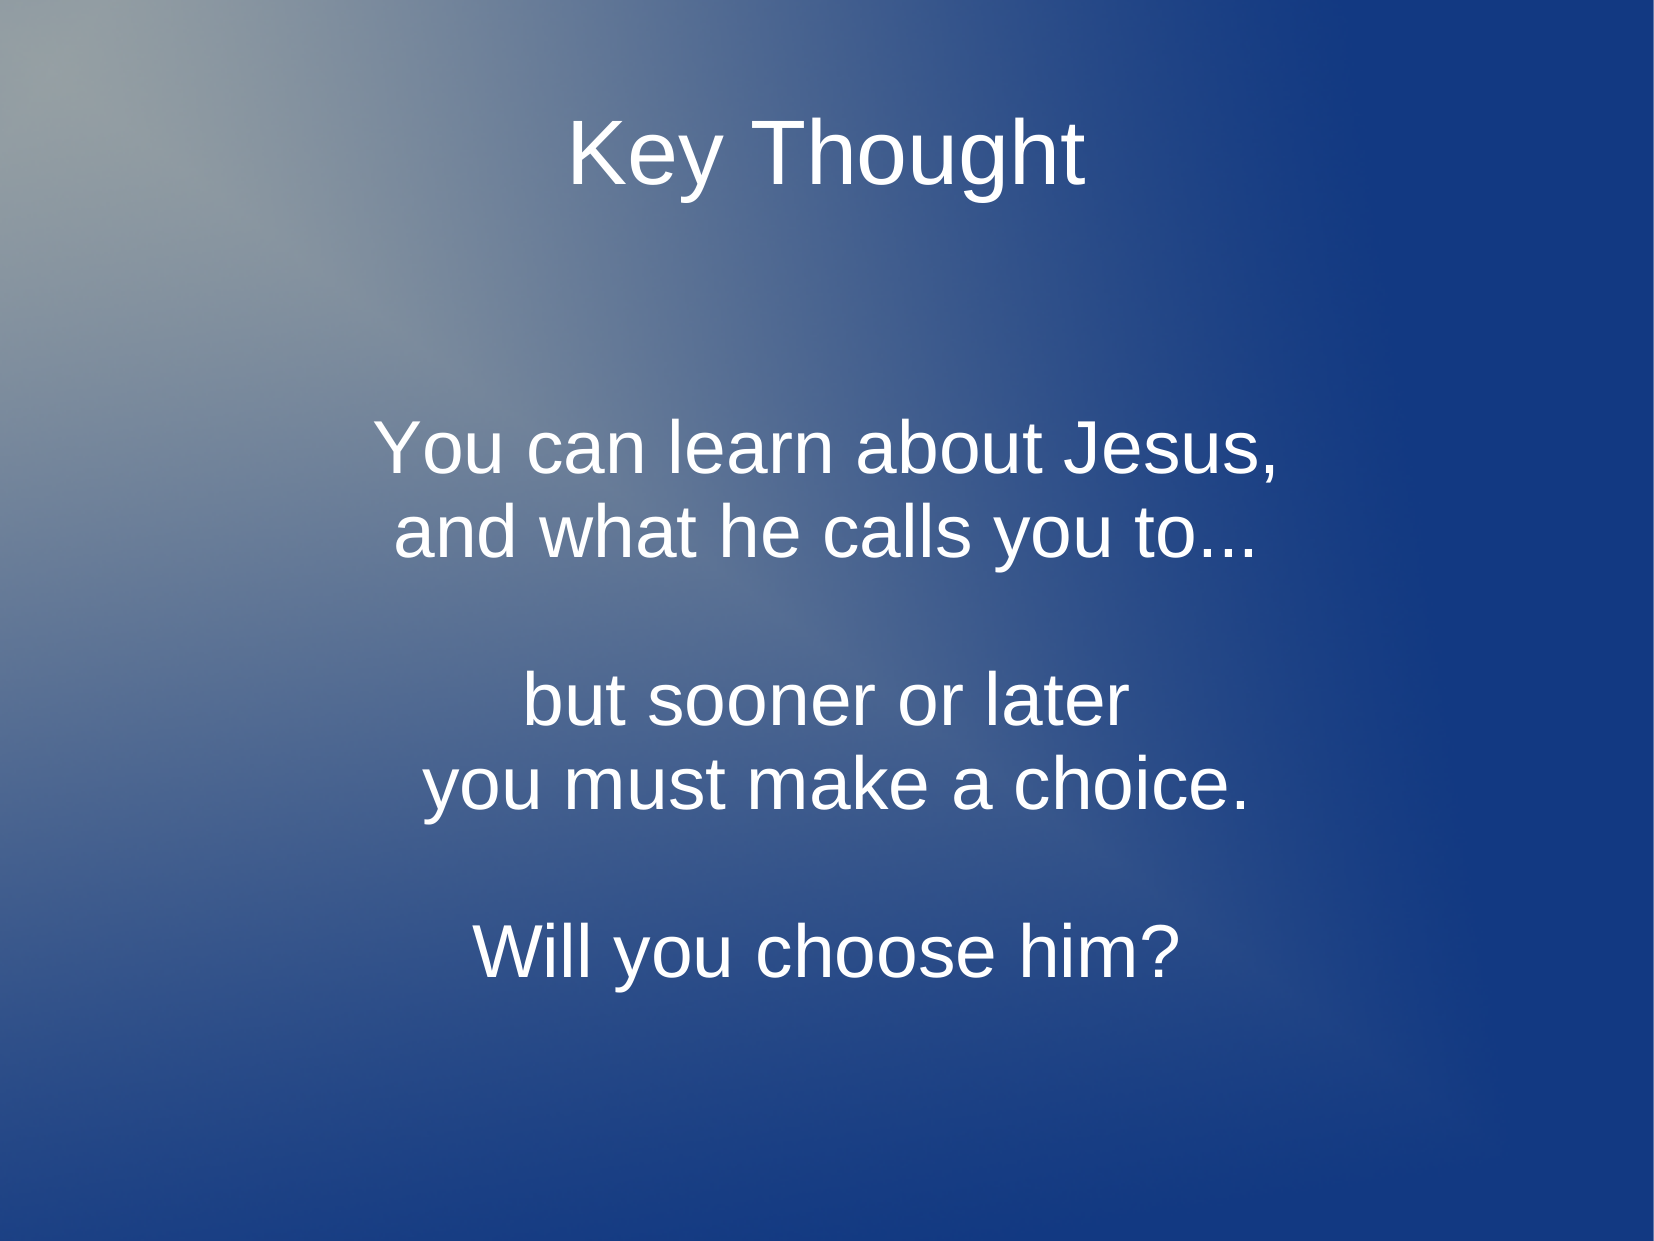

# Key Thought
You can learn about Jesus,
and what he calls you to...
but sooner or later
 you must make a choice.
Will you choose him?